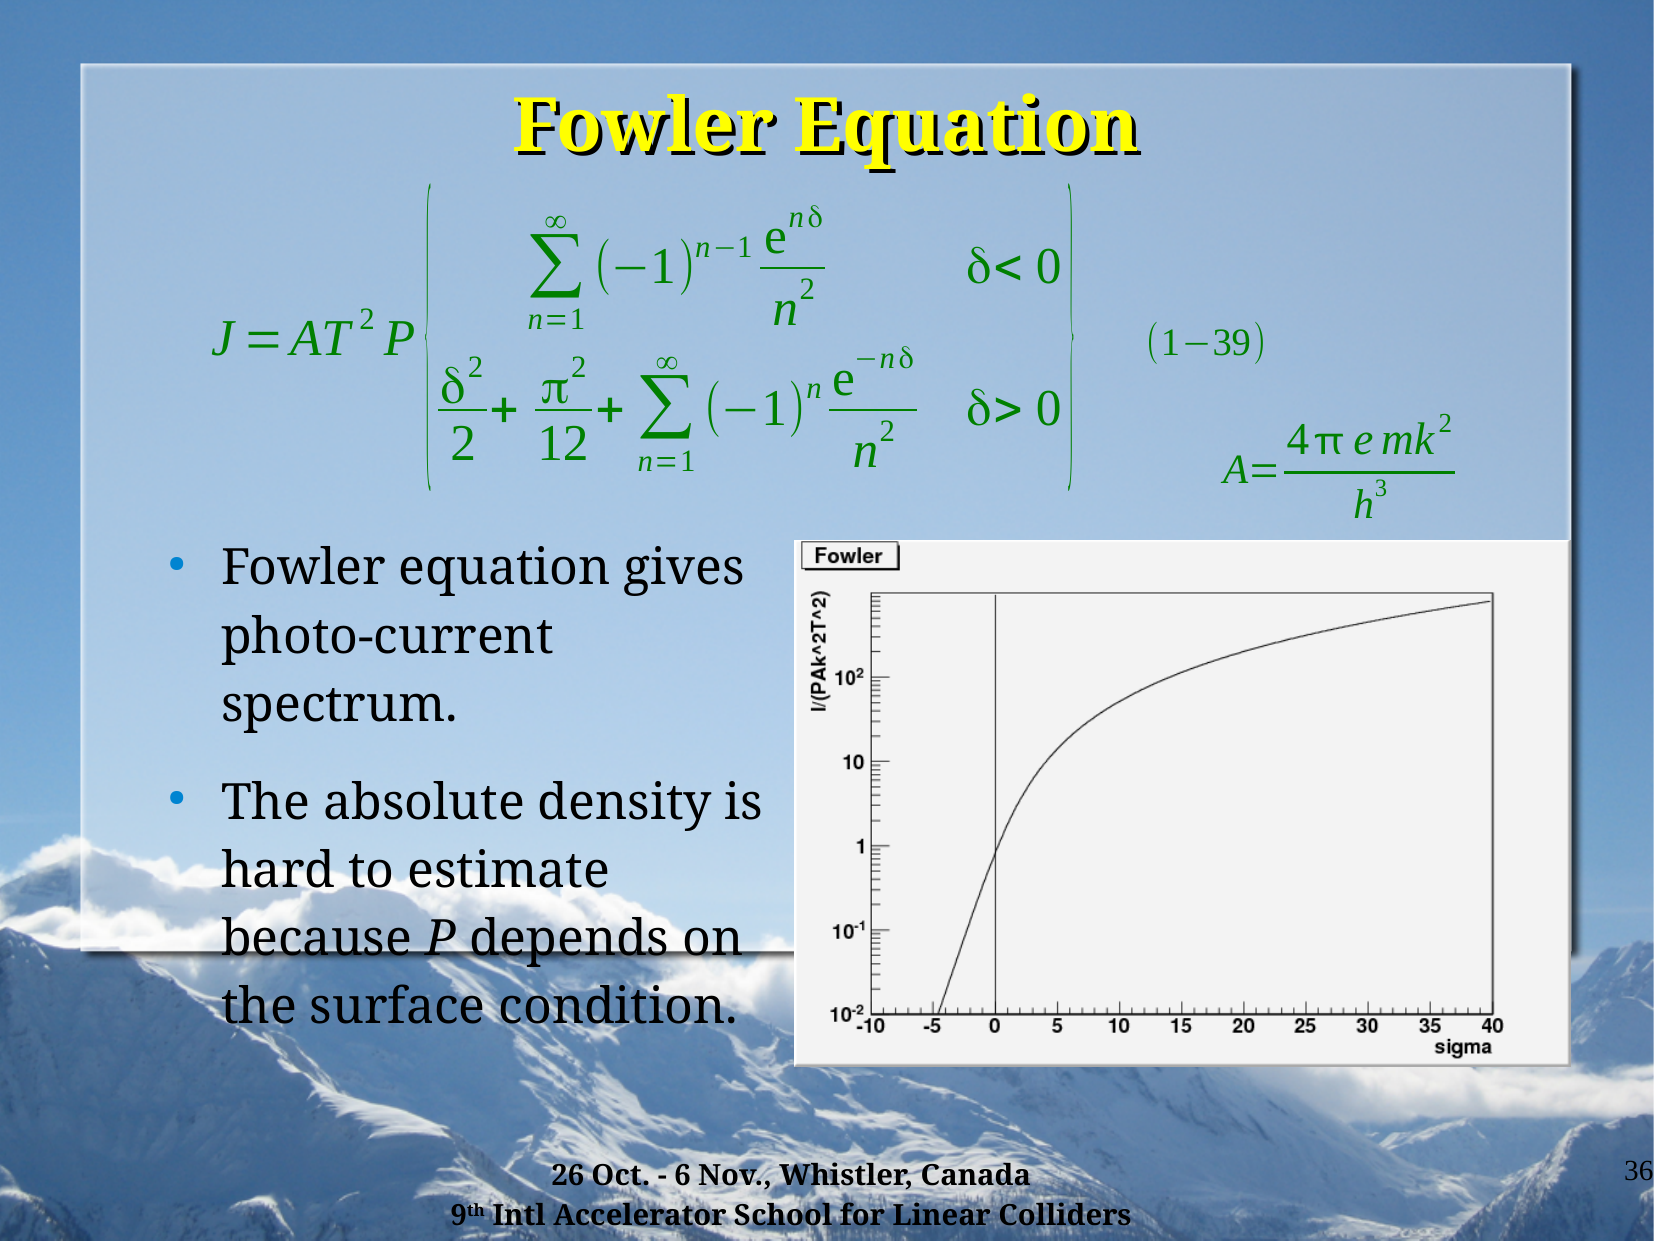

# Fowler Equation
Fowler equation gives photo-current spectrum.
The absolute density is hard to estimate because P depends on the surface condition.
36